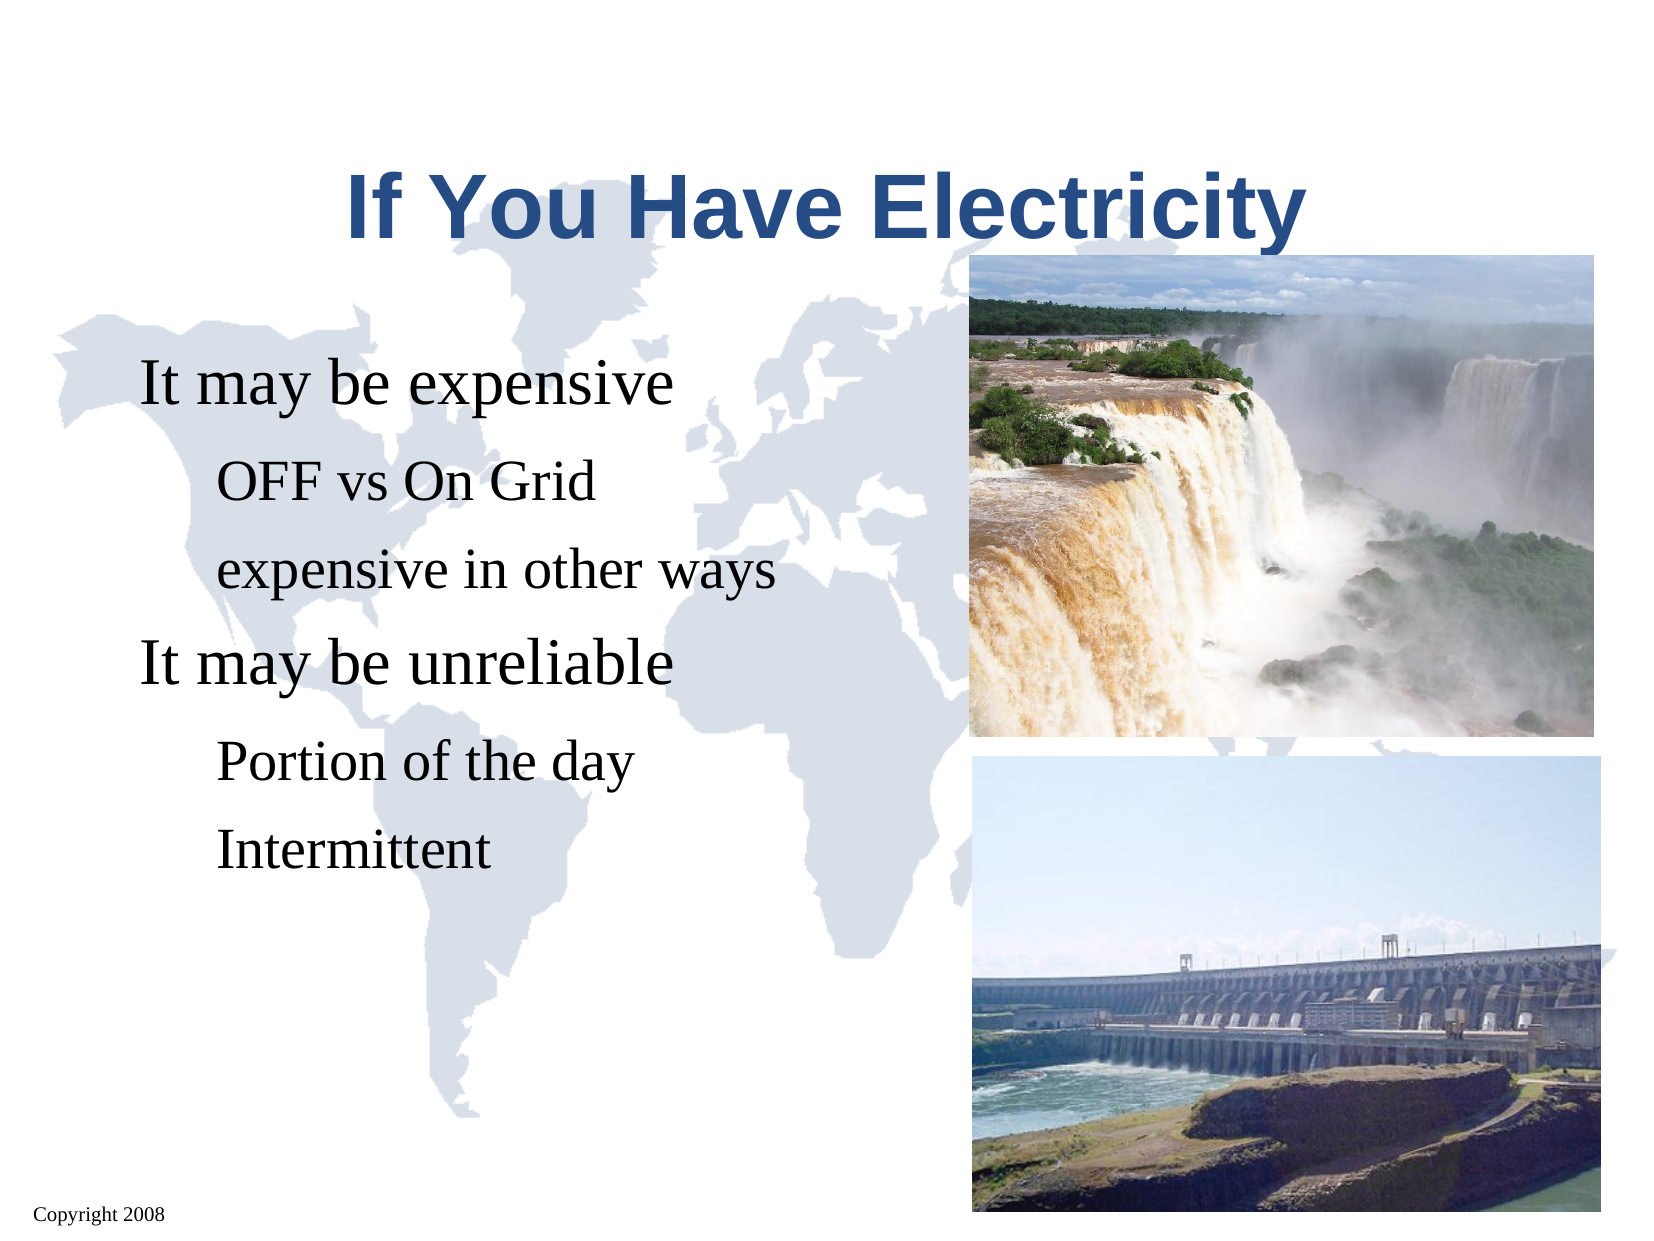

# If You Have Electricity
It may be expensive
OFF vs On Grid
expensive in other ways
It may be unreliable
Portion of the day
Intermittent